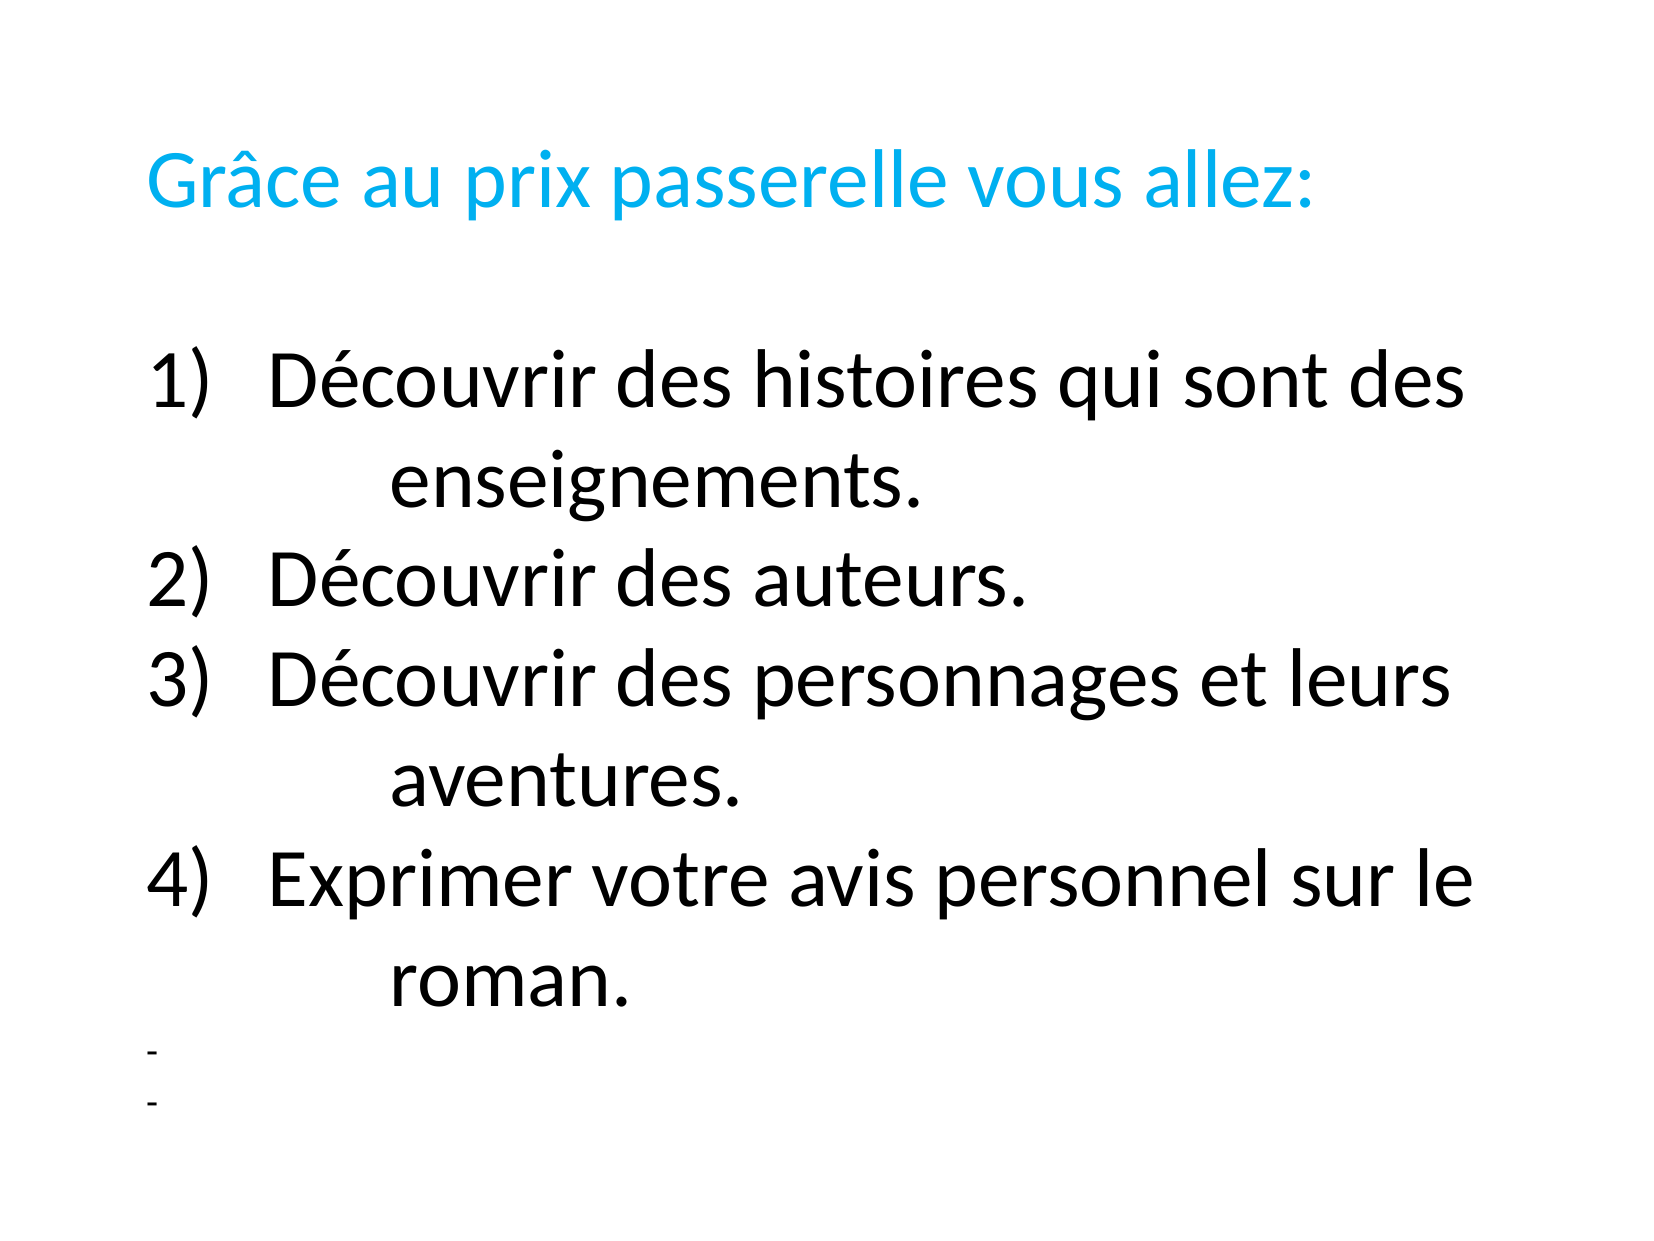

Grâce au prix passerelle vous allez:
Découvrir des histoires qui sont des enseignements.
Découvrir des auteurs.
Découvrir des personnages et leurs aventures.
Exprimer votre avis personnel sur le roman.